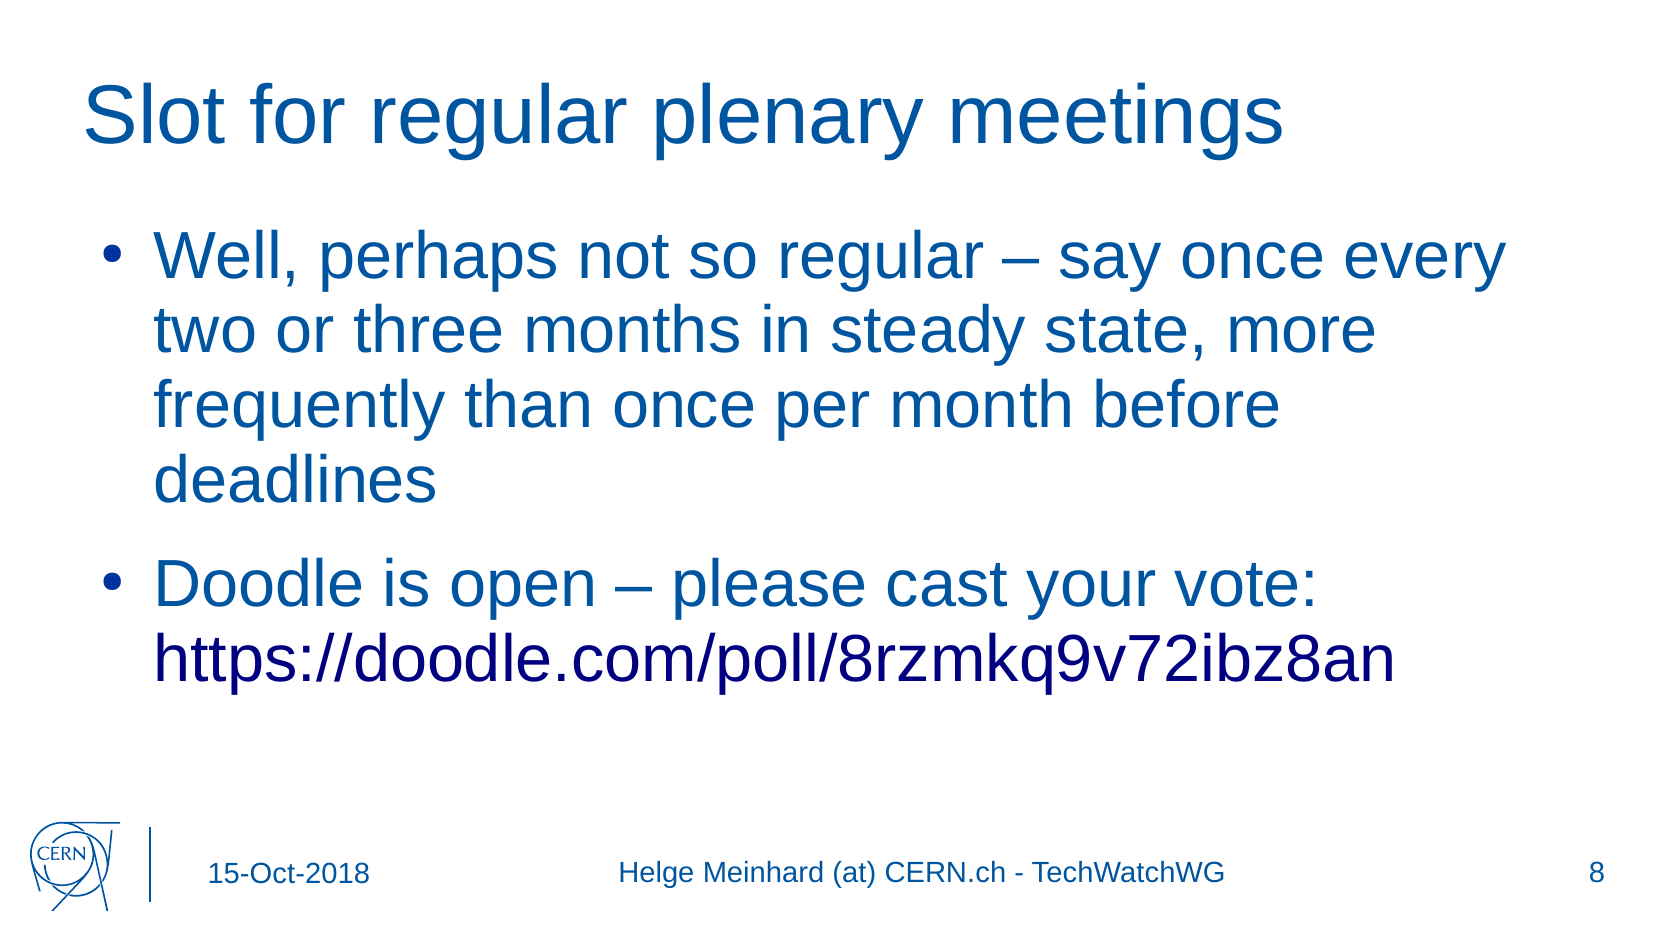

# Slot for regular plenary meetings
Well, perhaps not so regular – say once every two or three months in steady state, more frequently than once per month before deadlines
Doodle is open – please cast your vote:
https://doodle.com/poll/8rzmkq9v72ibz8an
Helge Meinhard (at) CERN.ch - TechWatchWG
8
15-Oct-2018